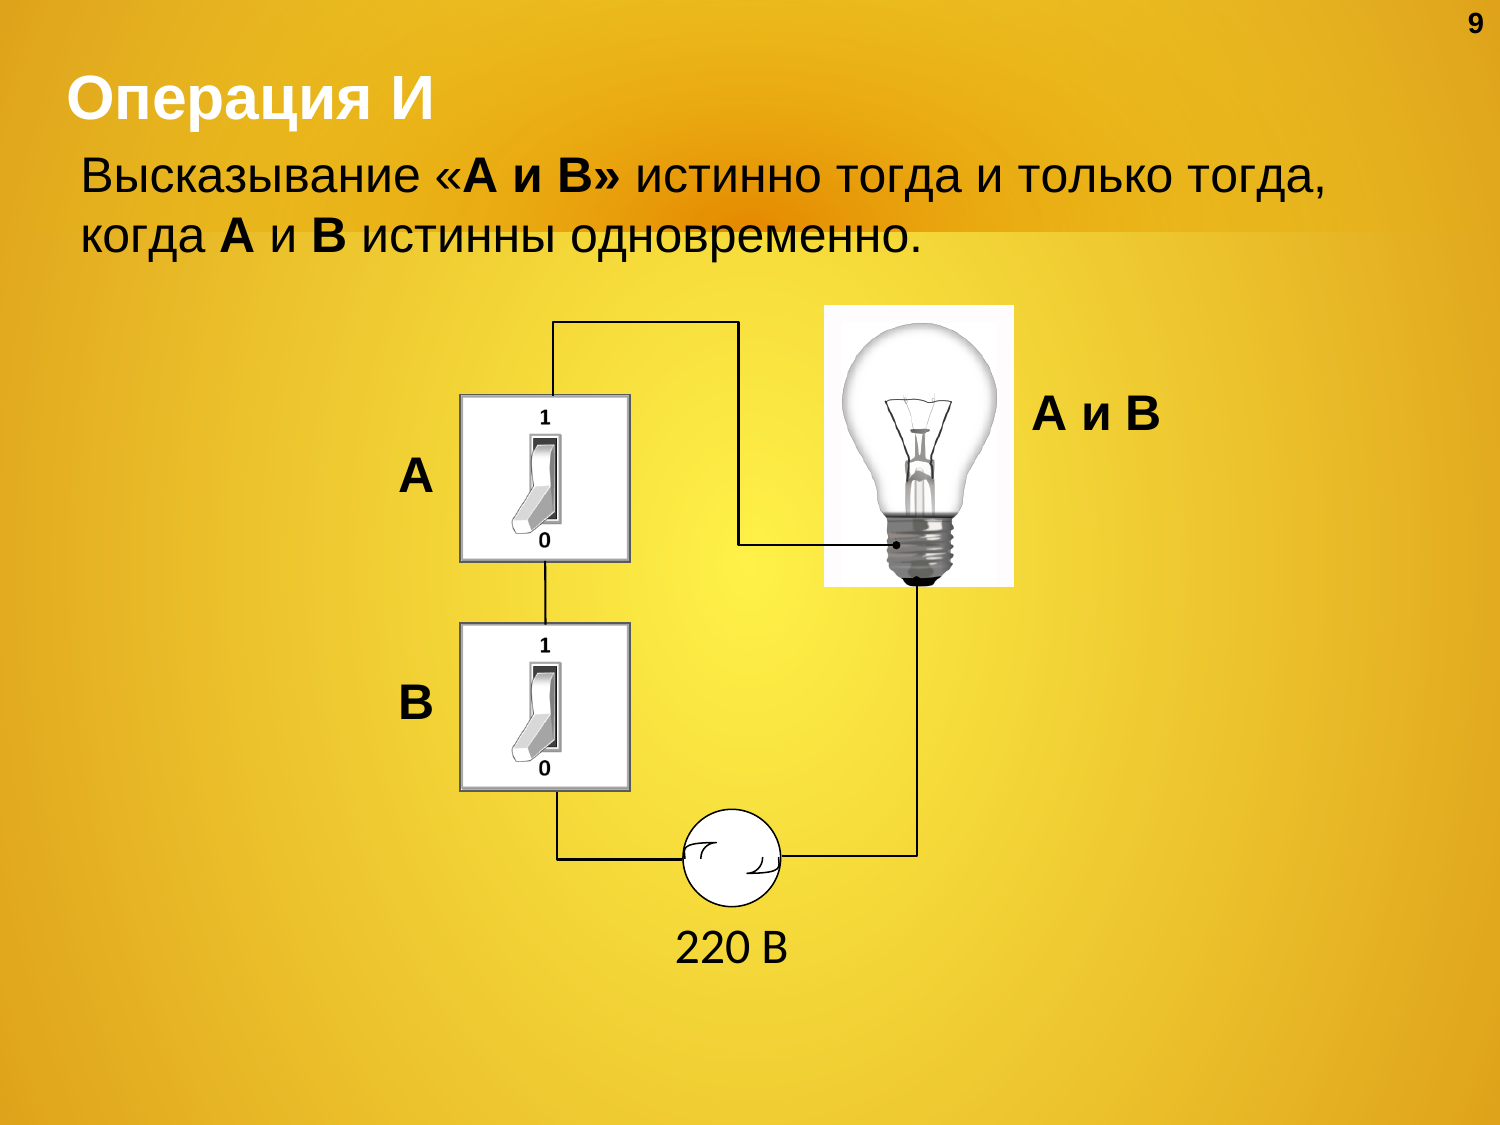

# Операция И
Высказывание «A и B» истинно тогда и только тогда, когда А и B истинны одновременно.
220 В
A и B
A
B